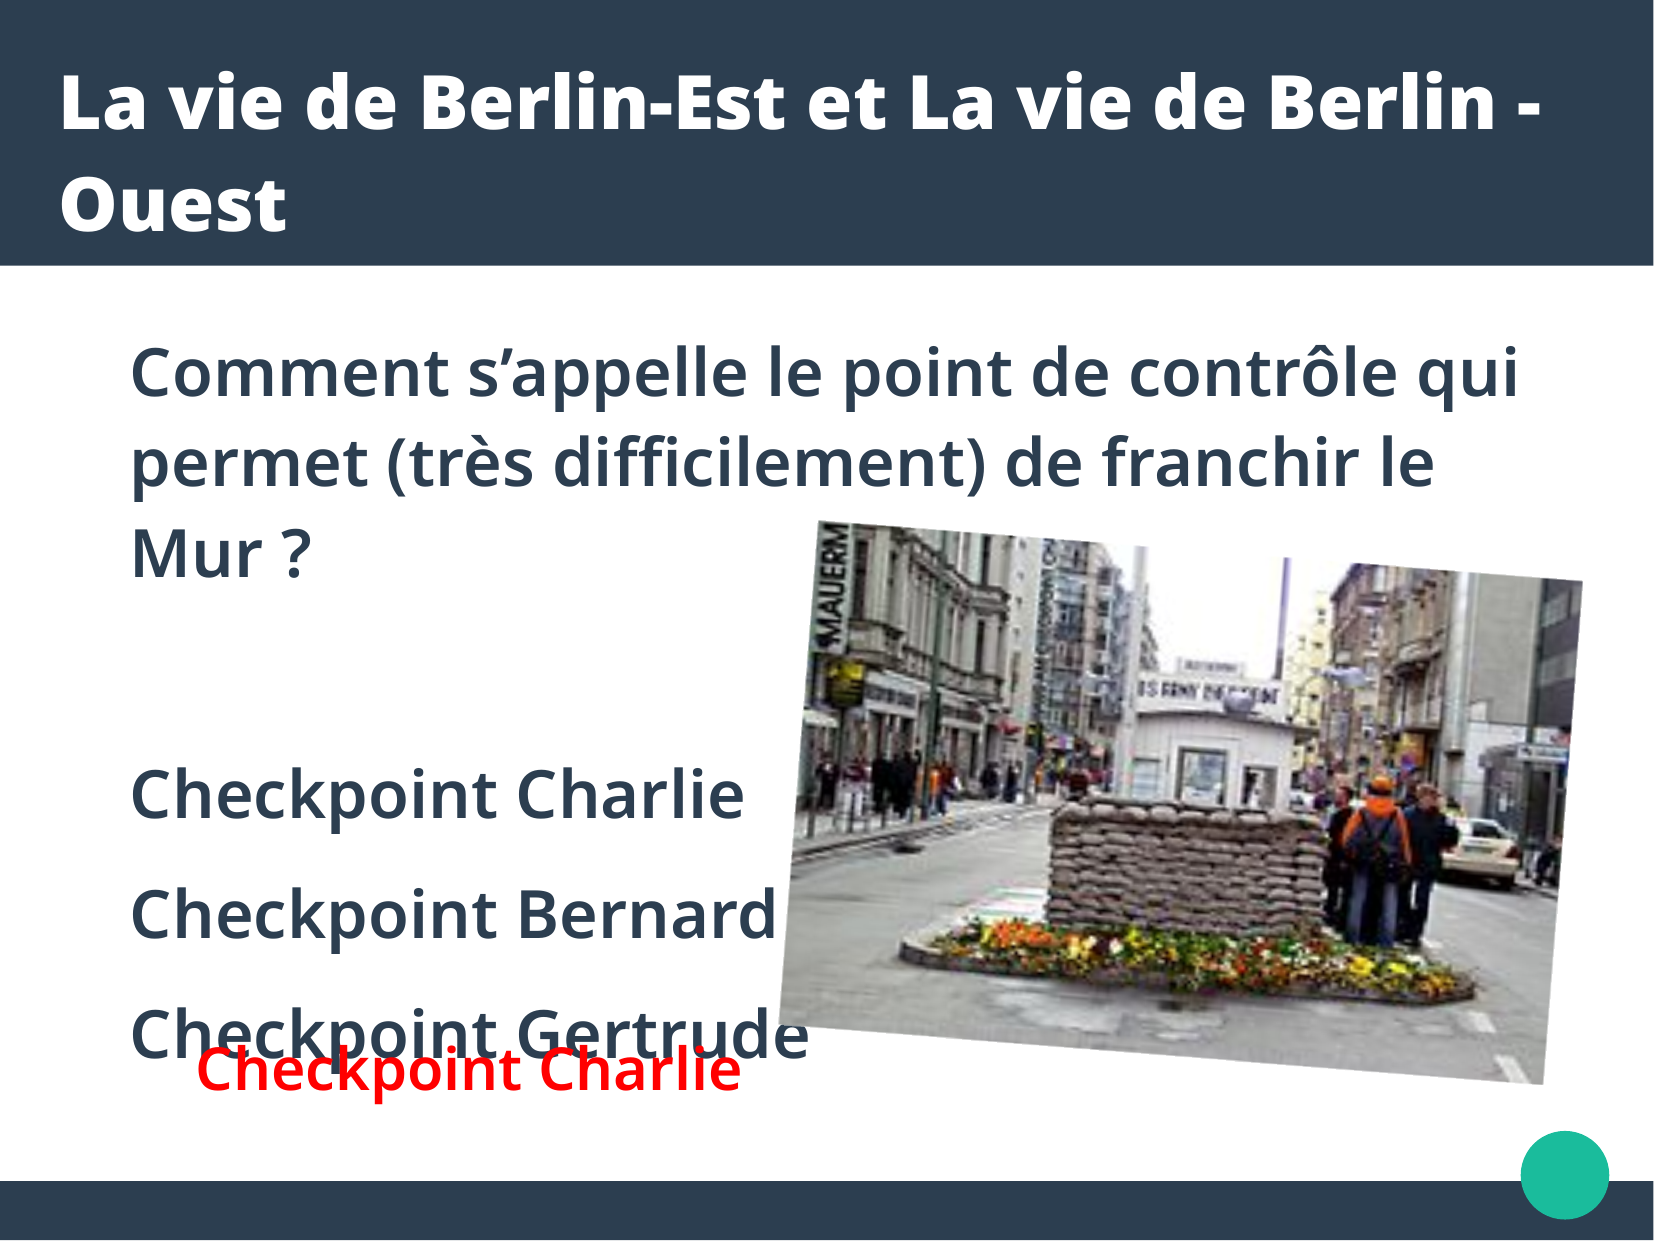

# La vie de Berlin-Est et La vie de Berlin -Ouest
Comment s’appelle le point de contrôle qui permet (très difficilement) de franchir le Mur ?
Checkpoint Charlie
Checkpoint Bernard
Checkpoint Gertrude
Checkpoint Charlie